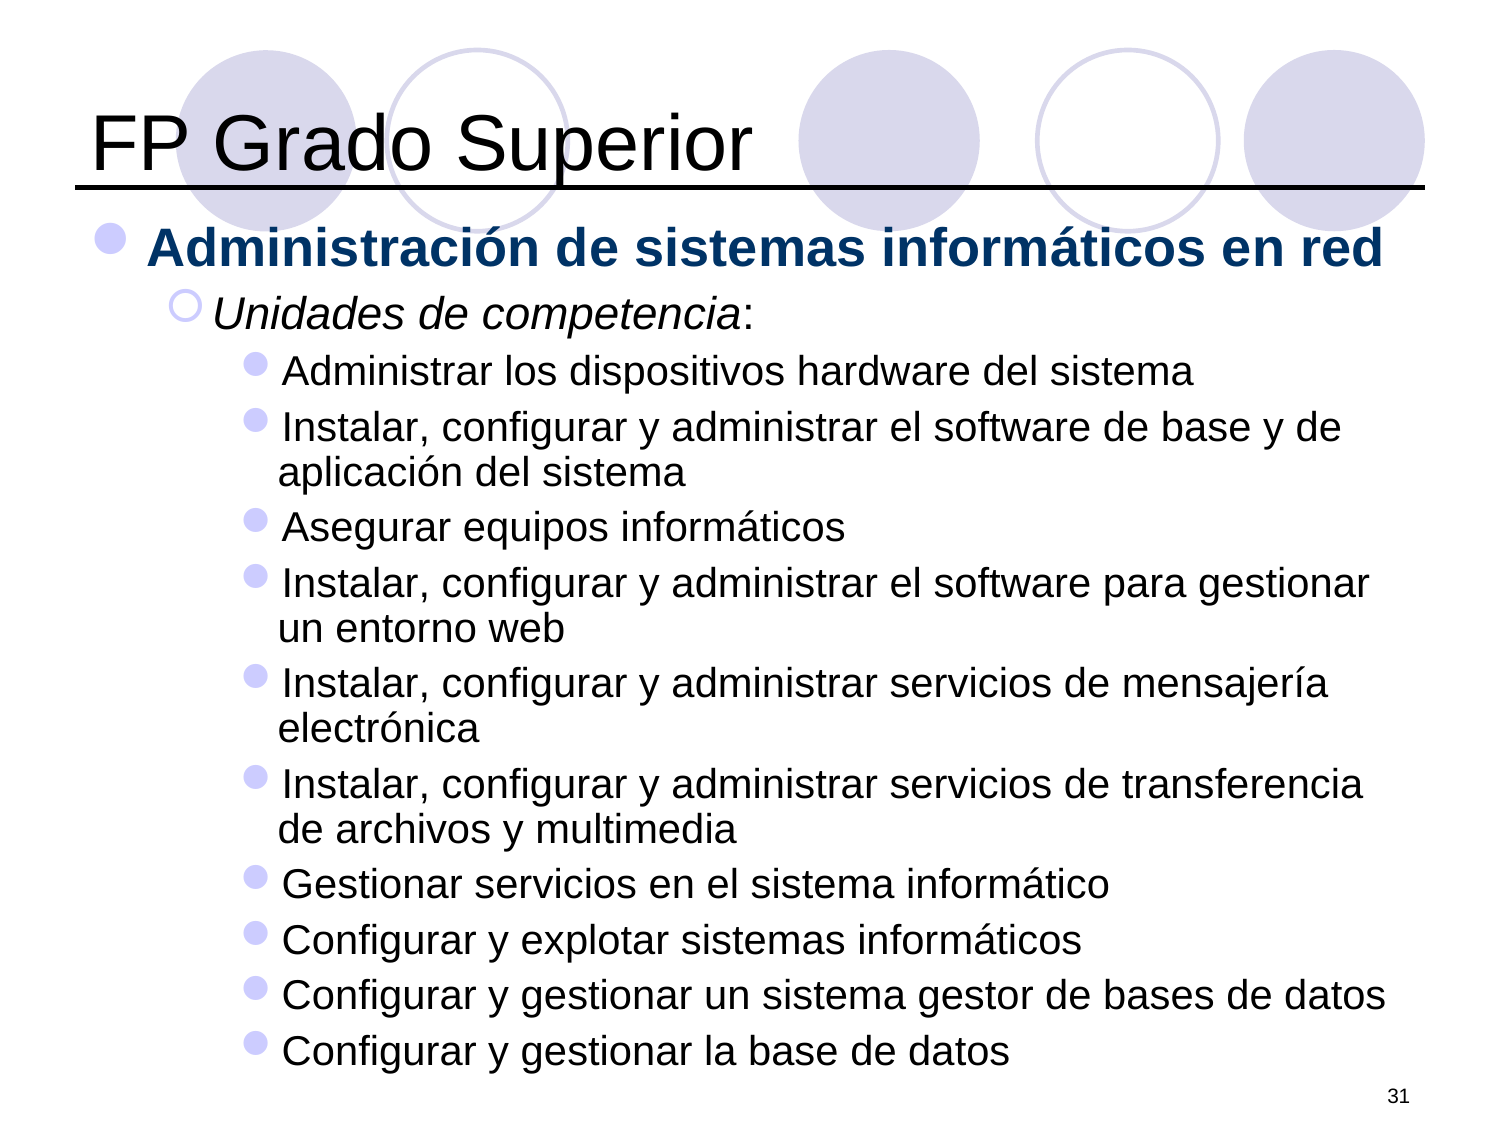

# FP Grado Superior
Administración de sistemas informáticos en red
Unidades de competencia:
Administrar los dispositivos hardware del sistema
Instalar, configurar y administrar el software de base y de aplicación del sistema
Asegurar equipos informáticos
Instalar, configurar y administrar el software para gestionar un entorno web
Instalar, configurar y administrar servicios de mensajería electrónica
Instalar, configurar y administrar servicios de transferencia de archivos y multimedia
Gestionar servicios en el sistema informático
Configurar y explotar sistemas informáticos
Configurar y gestionar un sistema gestor de bases de datos
Configurar y gestionar la base de datos